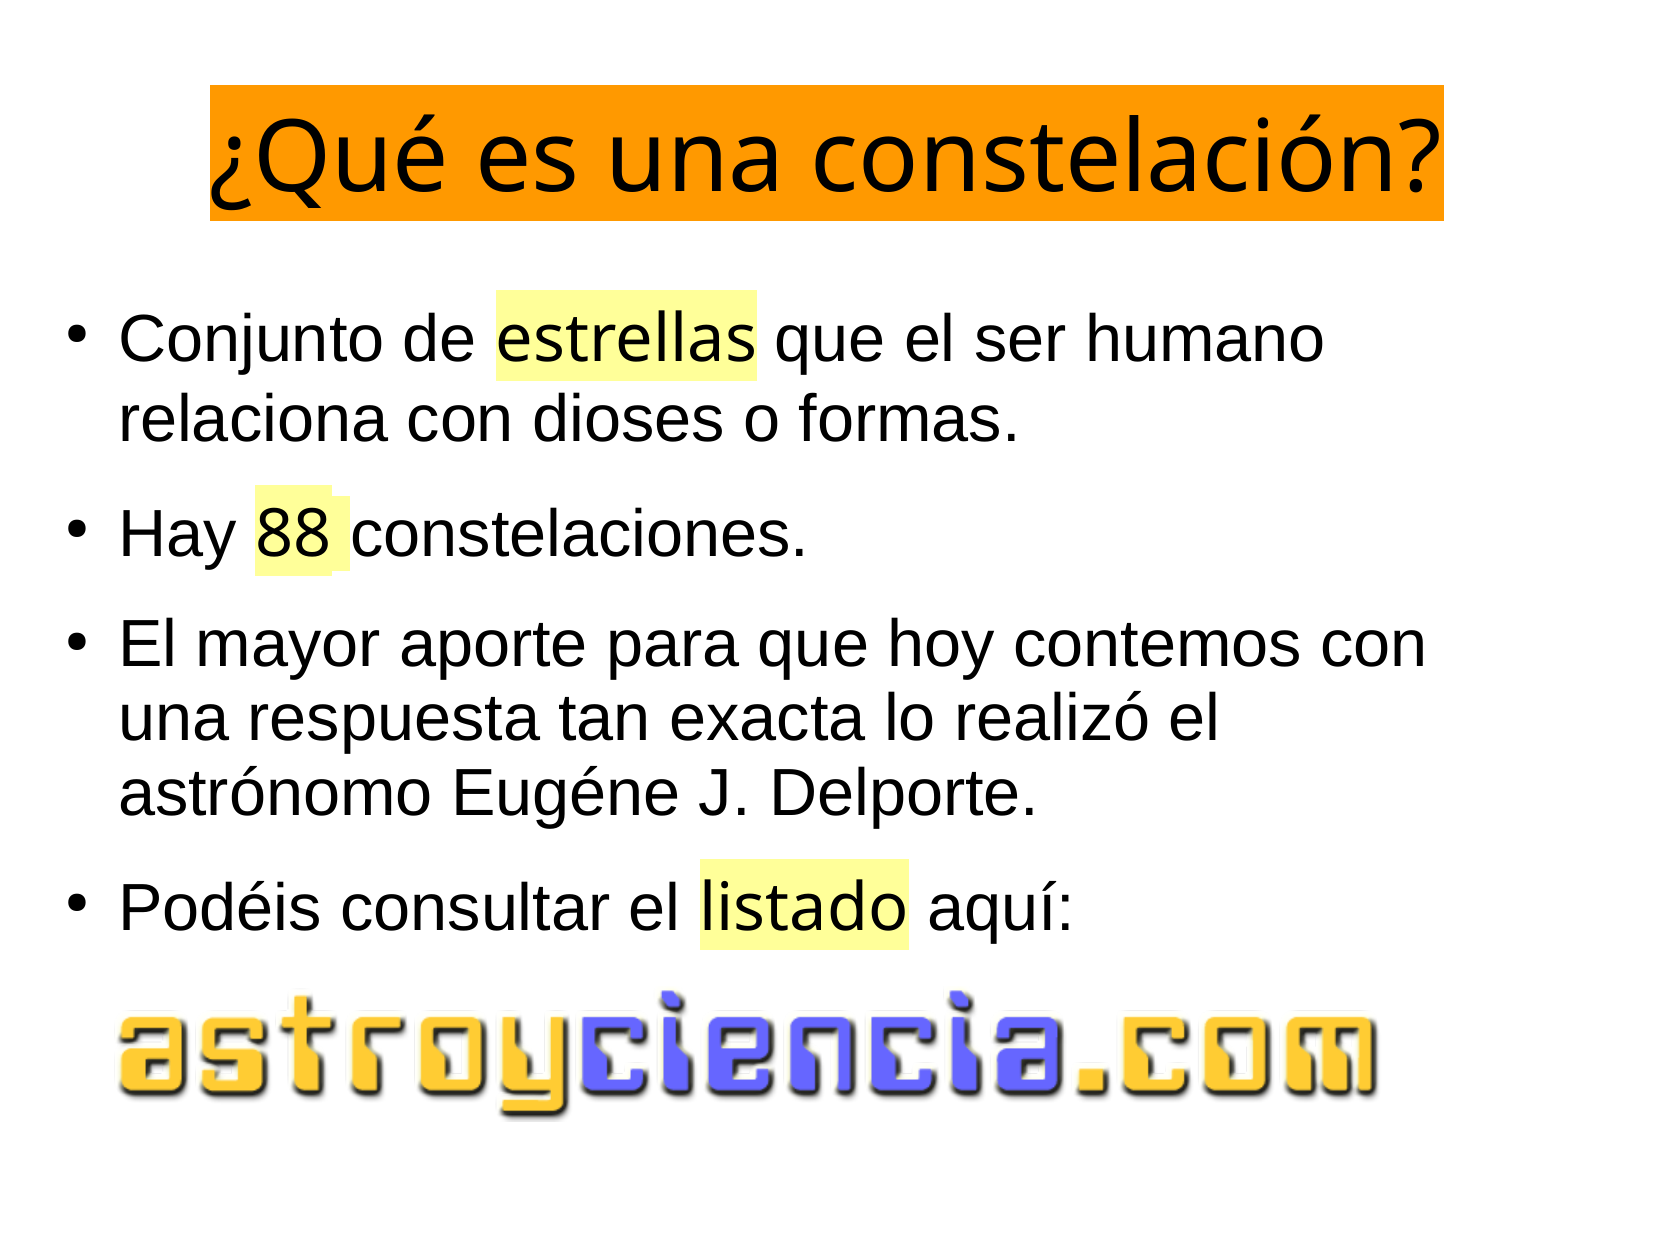

# ¿Qué es una constelación?
Conjunto de estrellas que el ser humano relaciona con dioses o formas.
Hay 88 constelaciones.
El mayor aporte para que hoy contemos con una respuesta tan exacta lo realizó el astrónomo Eugéne J. Delporte.
Podéis consultar el listado aquí: